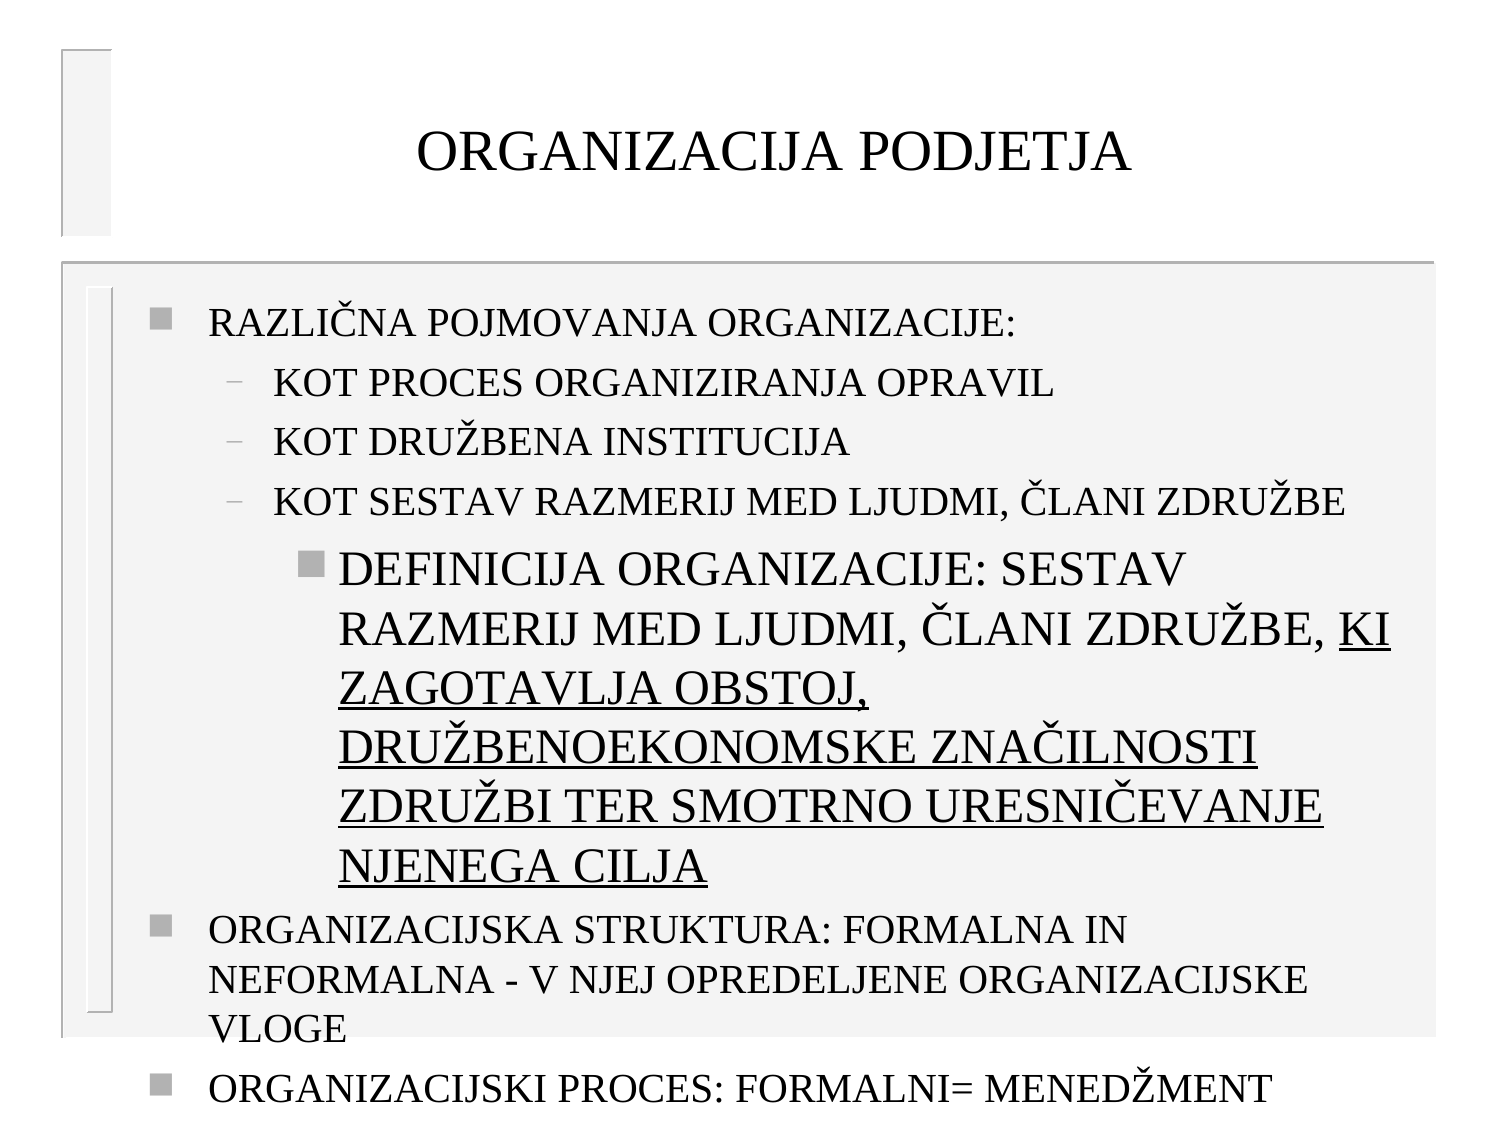

# ORGANIZACIJA PODJETJA
RAZLIČNA POJMOVANJA ORGANIZACIJE:
KOT PROCES ORGANIZIRANJA OPRAVIL
KOT DRUŽBENA INSTITUCIJA
KOT SESTAV RAZMERIJ MED LJUDMI, ČLANI ZDRUŽBE
DEFINICIJA ORGANIZACIJE: SESTAV RAZMERIJ MED LJUDMI, ČLANI ZDRUŽBE, KI ZAGOTAVLJA OBSTOJ, DRUŽBENOEKONOMSKE ZNAČILNOSTI ZDRUŽBI TER SMOTRNO URESNIČEVANJE NJENEGA CILJA
ORGANIZACIJSKA STRUKTURA: FORMALNA IN NEFORMALNA - V NJEJ OPREDELJENE ORGANIZACIJSKE VLOGE
ORGANIZACIJSKI PROCES: FORMALNI= MENEDŽMENT